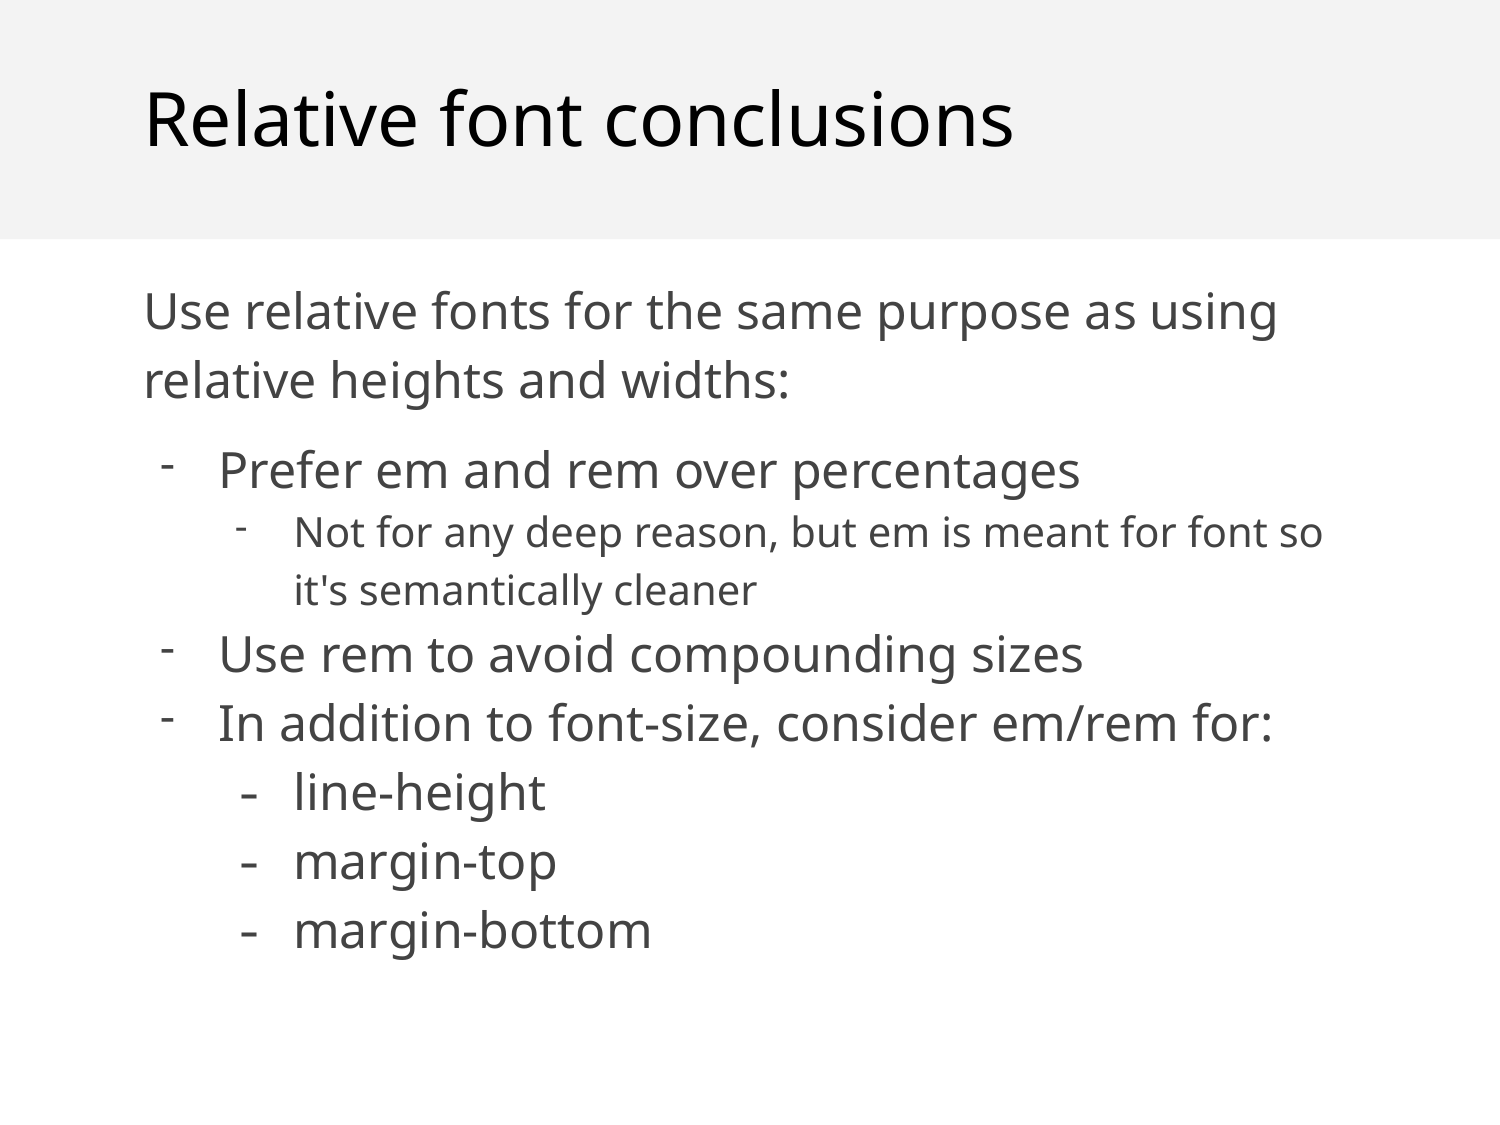

# Relative font conclusions
Use relative fonts for the same purpose as using relative heights and widths:
Prefer em and rem over percentages
Not for any deep reason, but em is meant for font so it's semantically cleaner
Use rem to avoid compounding sizes
In addition to font-size, consider em/rem for:
line-height
margin-top
margin-bottom